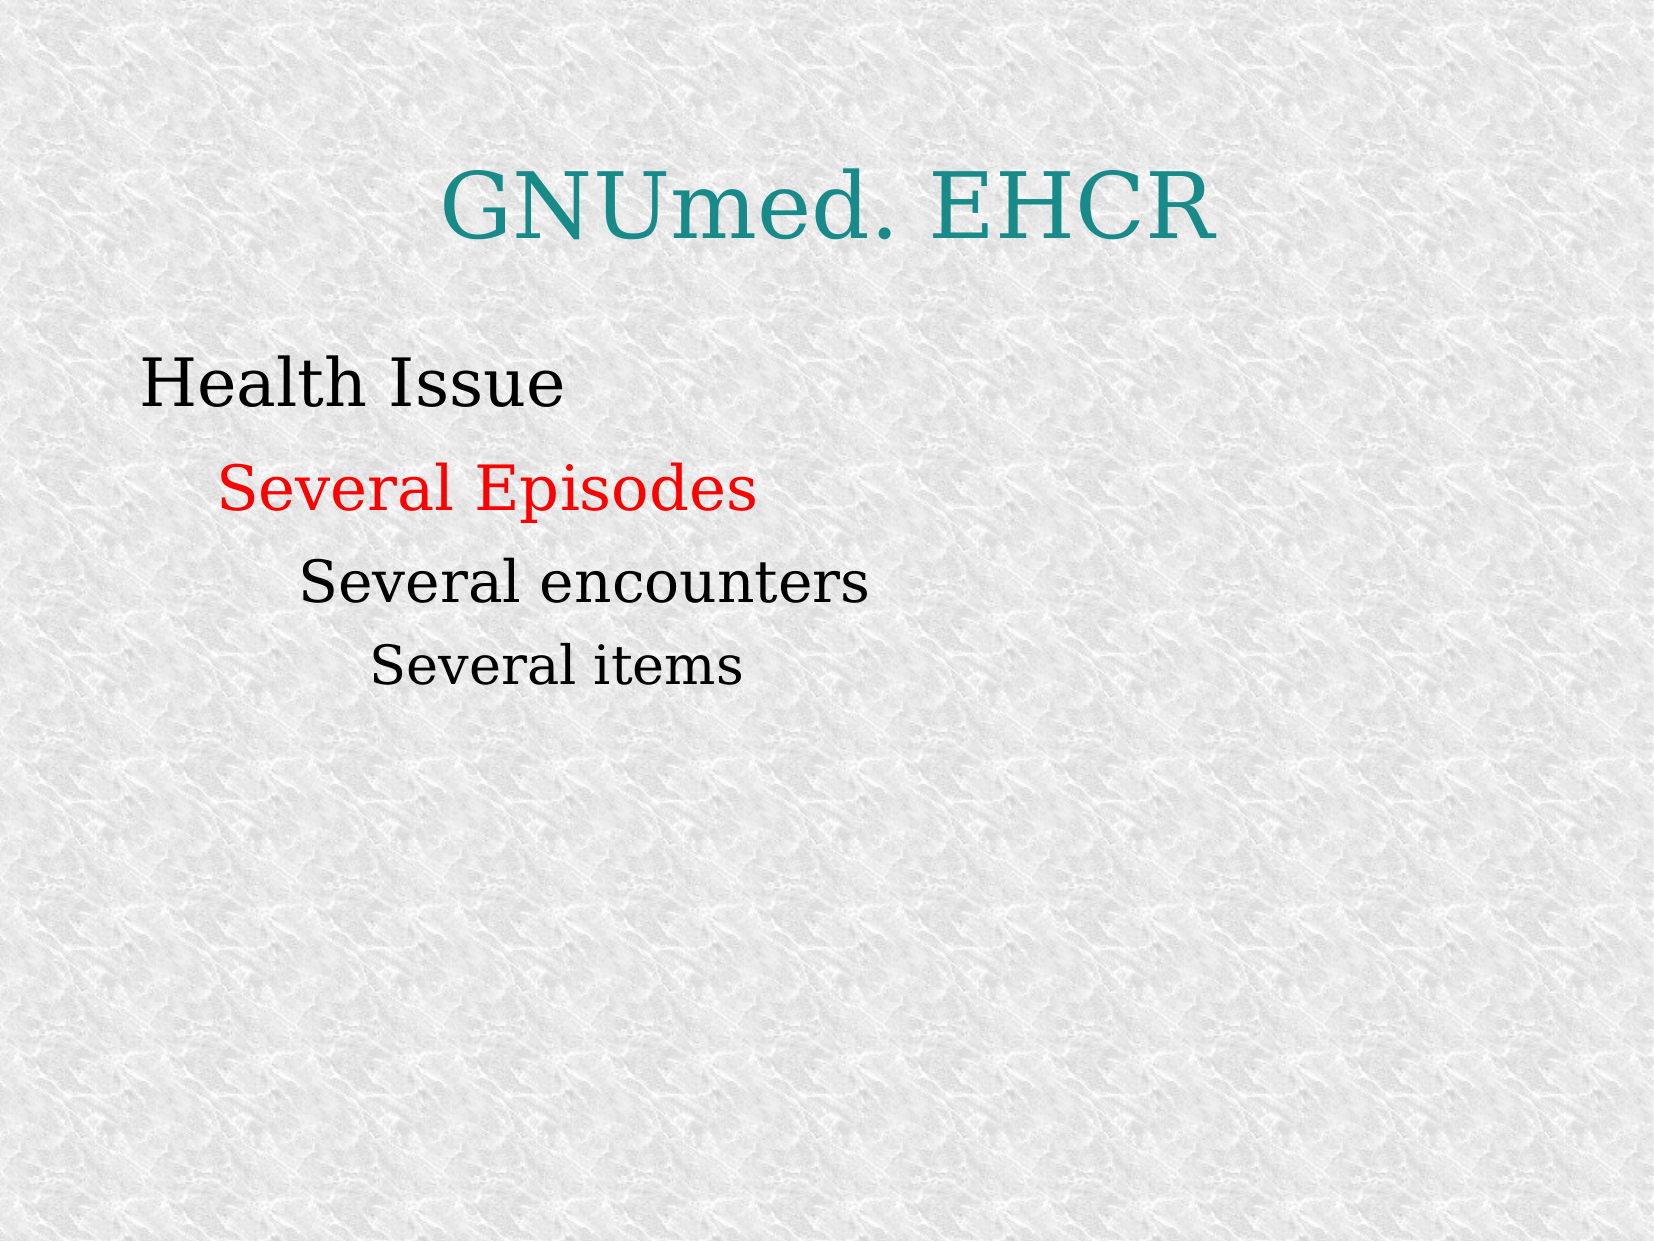

# GNUmed. EHCR
Health Issue
Several Episodes
Several encounters
Several items